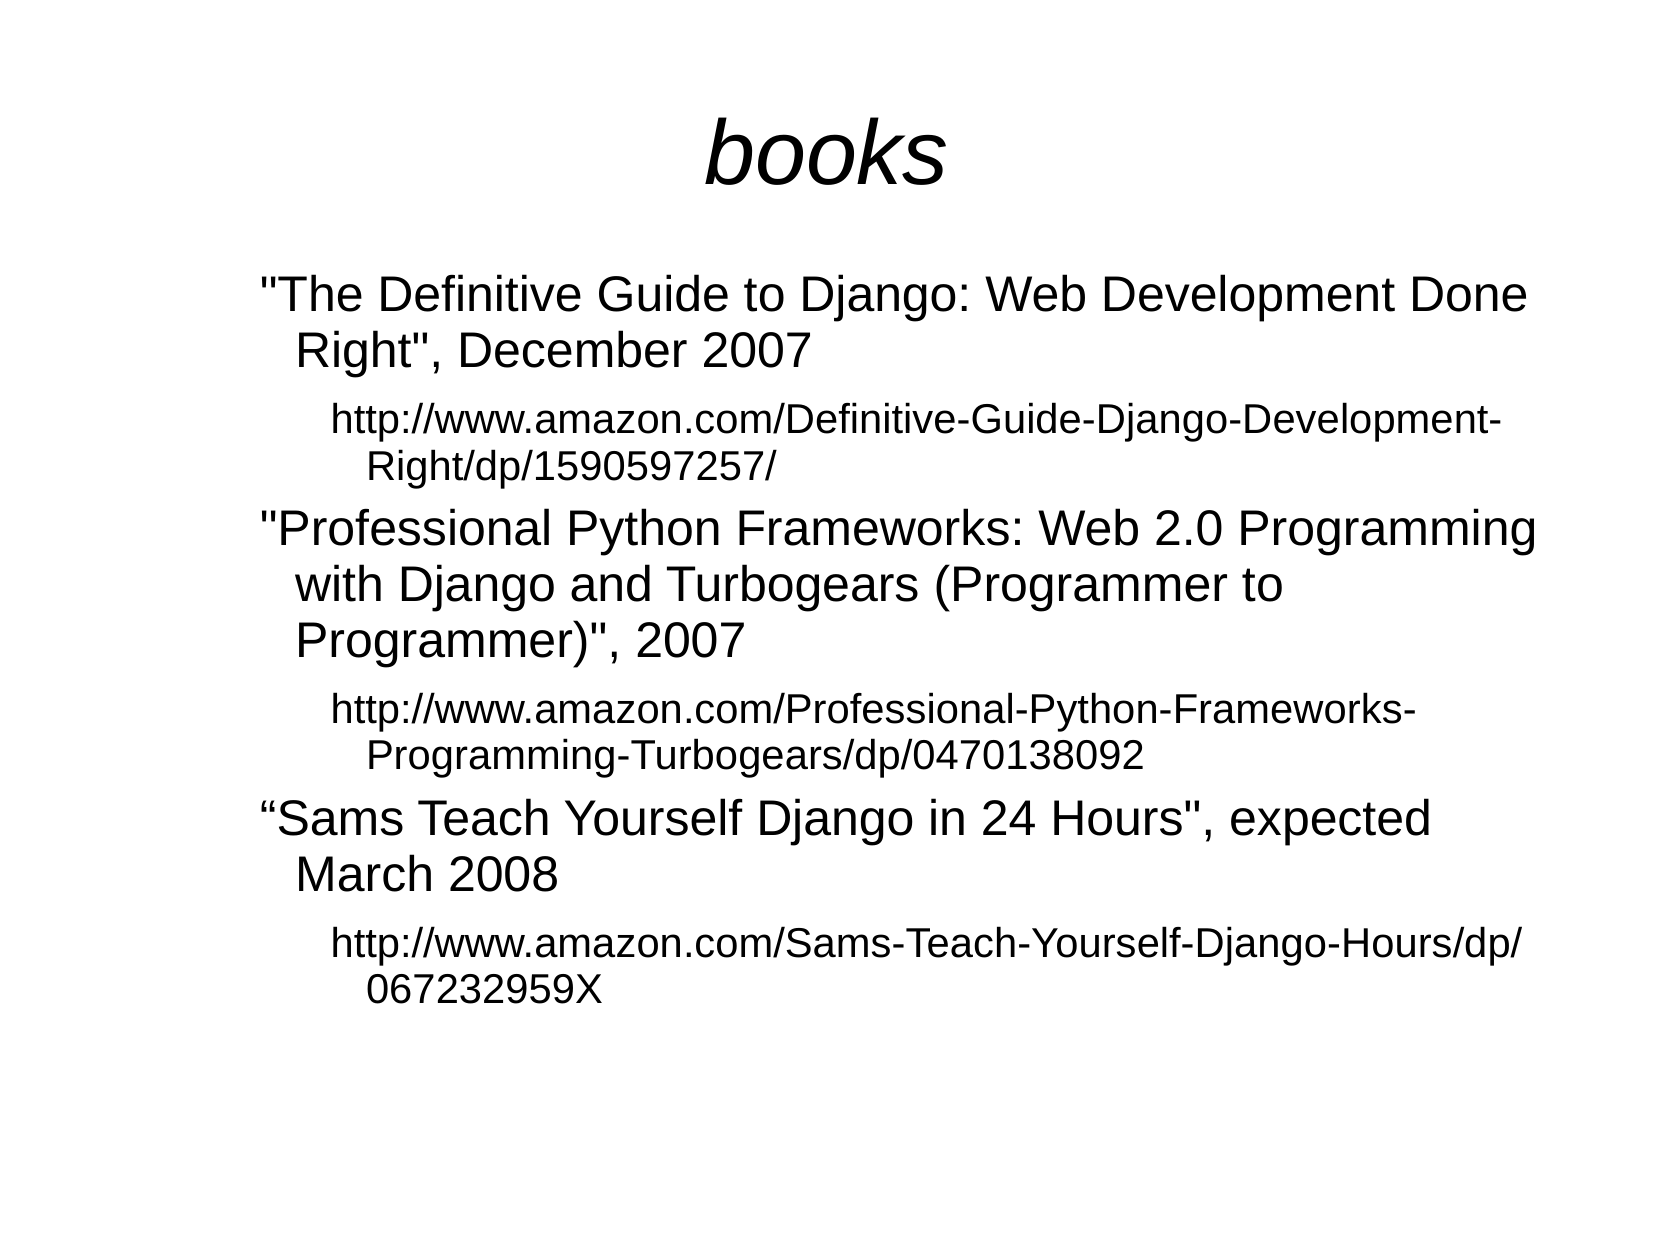

# books
"The Definitive Guide to Django: Web Development Done Right", December 2007
http://www.amazon.com/Definitive-Guide-Django-Development-Right/dp/1590597257/
"Professional Python Frameworks: Web 2.0 Programming with Django and Turbogears (Programmer to Programmer)", 2007
http://www.amazon.com/Professional-Python-Frameworks-Programming-Turbogears/dp/0470138092
“Sams Teach Yourself Django in 24 Hours", expected March 2008
http://www.amazon.com/Sams-Teach-Yourself-Django-Hours/dp/067232959X